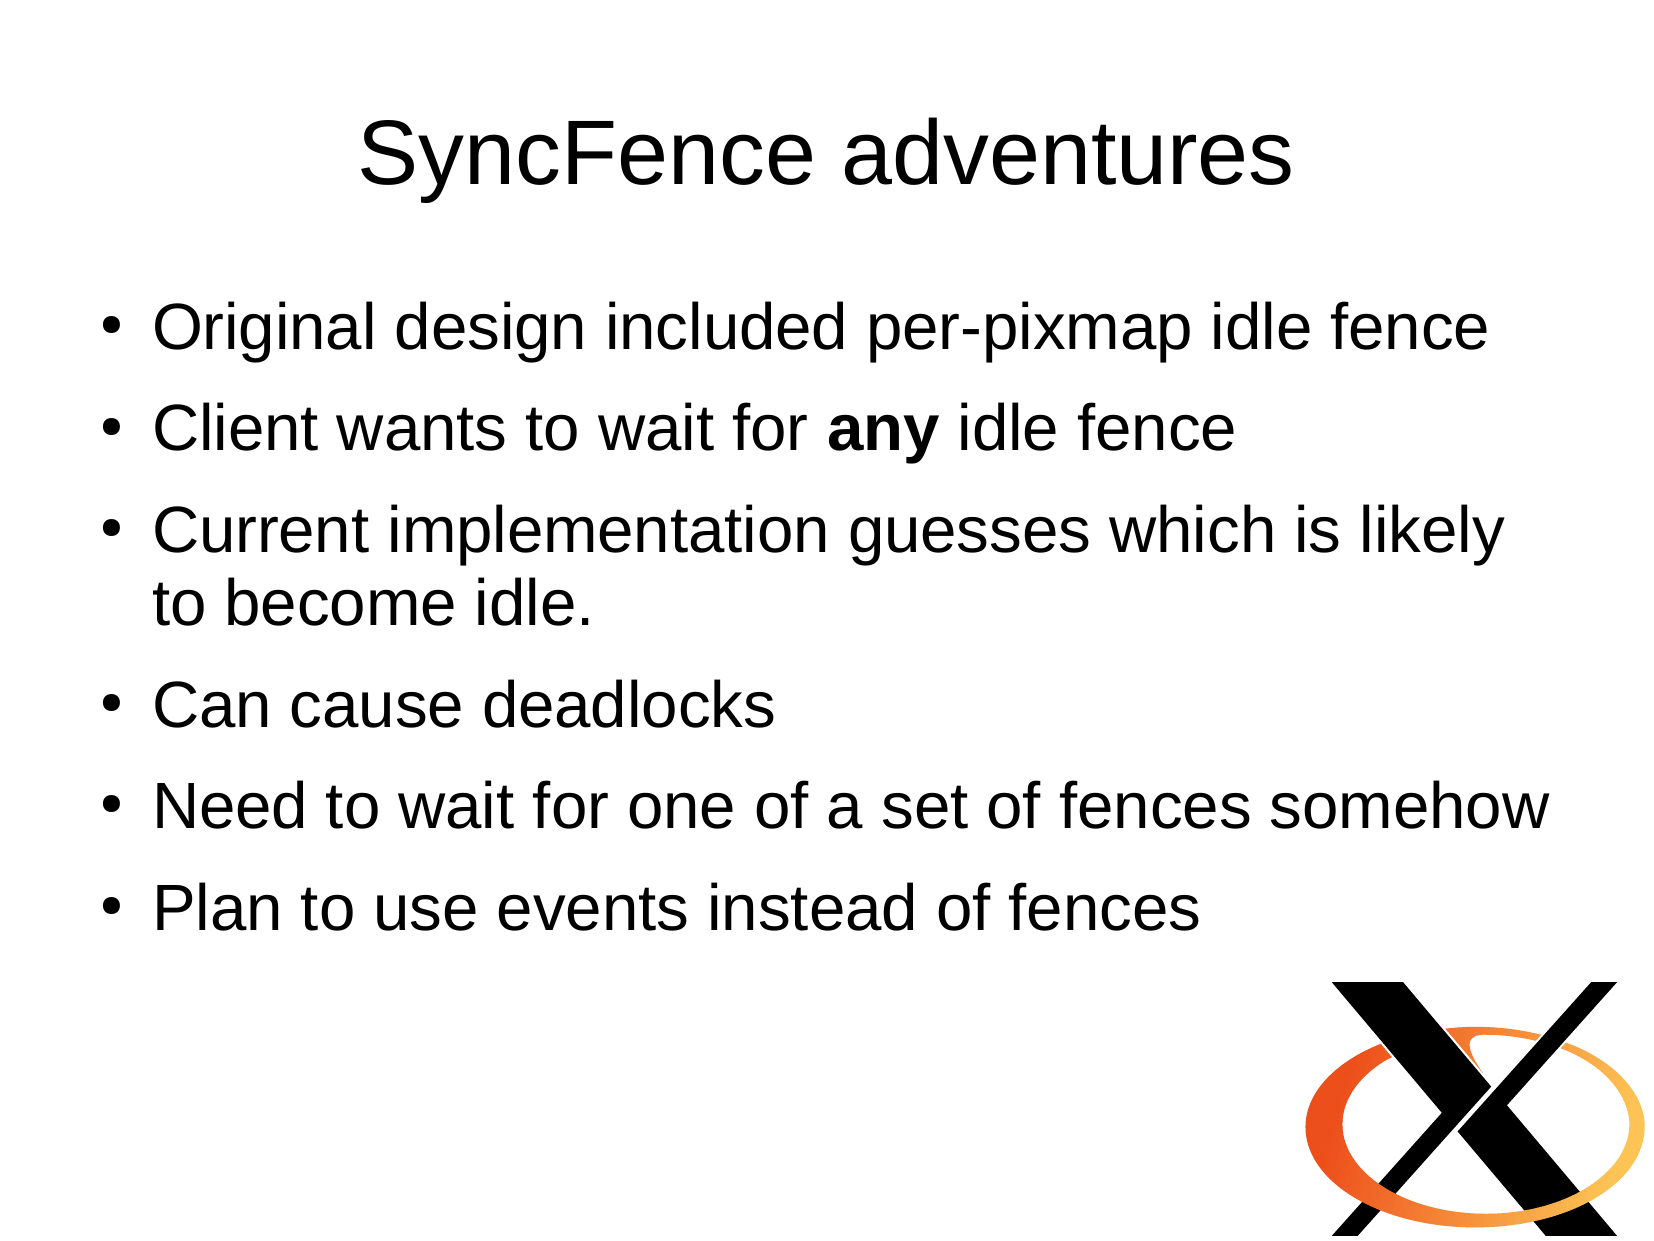

# SyncFence adventures
Original design included per-pixmap idle fence
Client wants to wait for any idle fence
Current implementation guesses which is likely to become idle.
Can cause deadlocks
Need to wait for one of a set of fences somehow
Plan to use events instead of fences